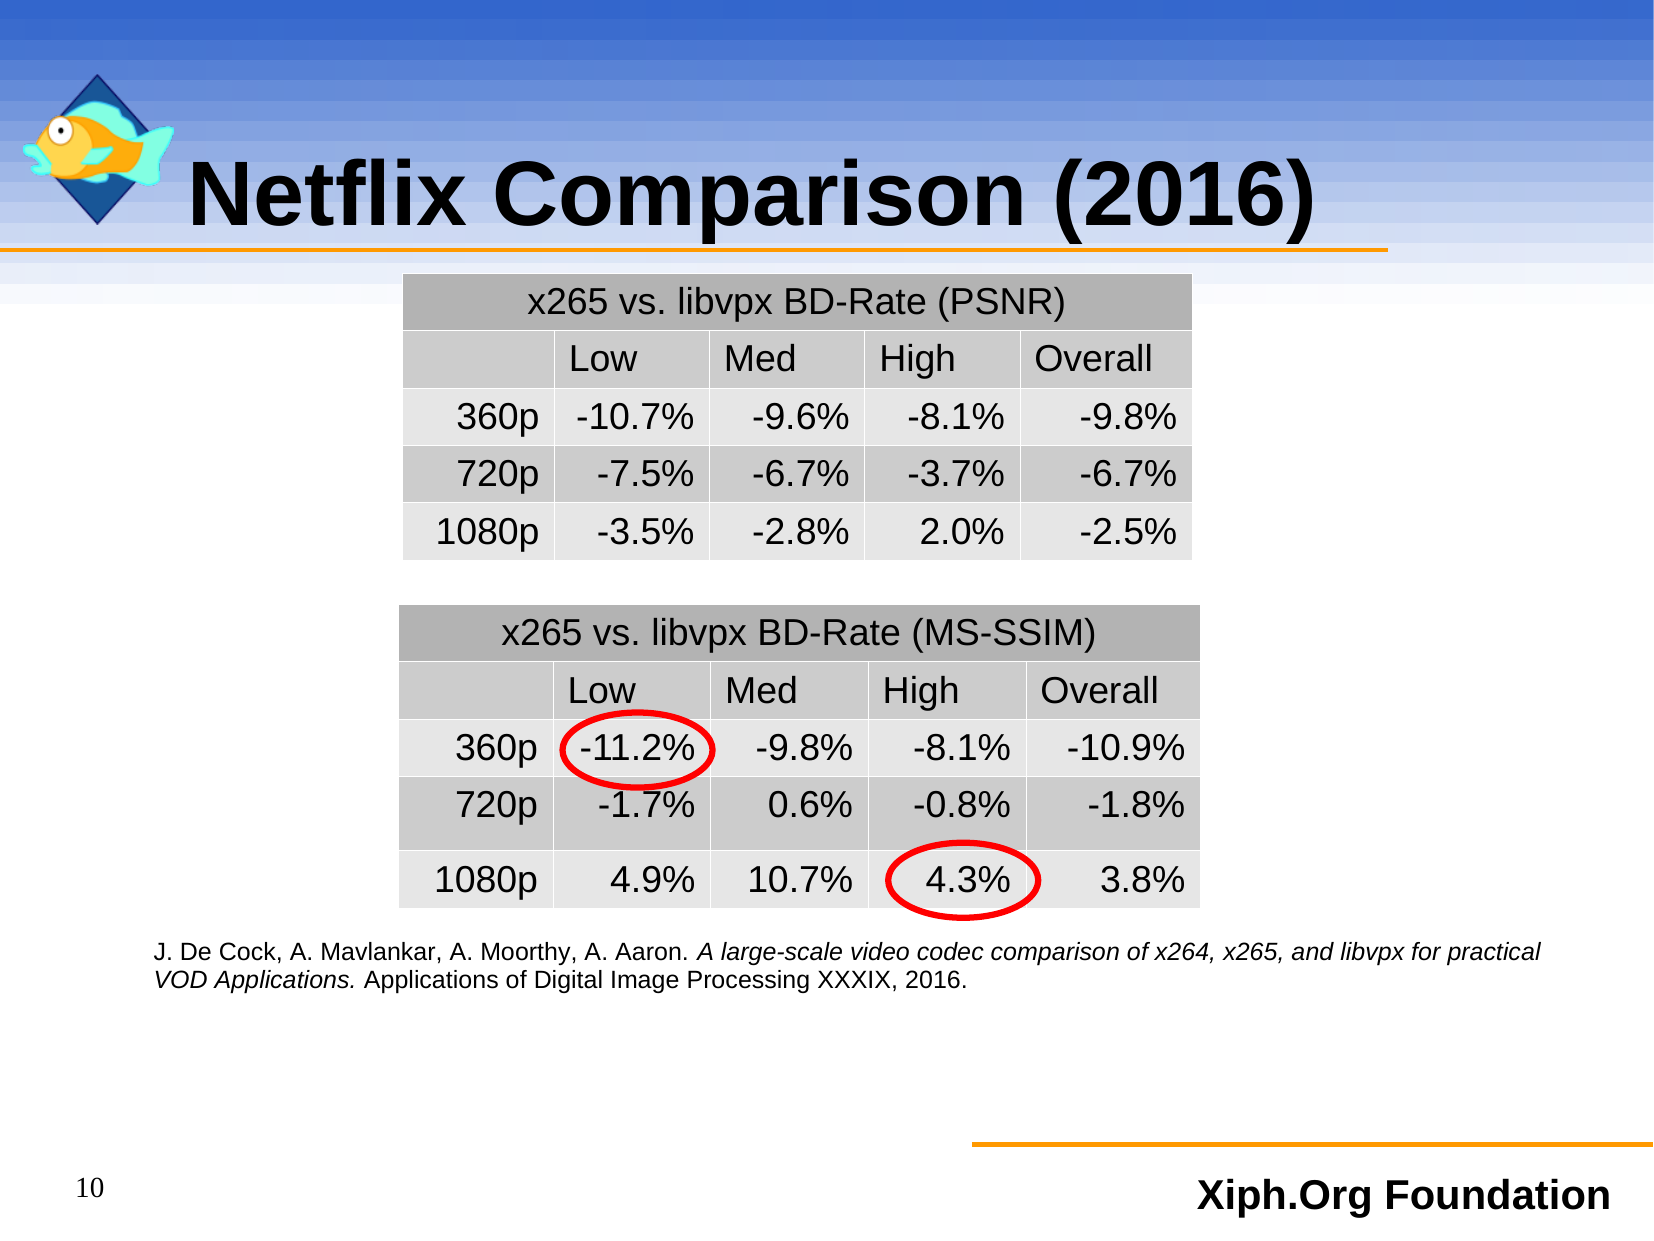

# Netflix Comparison (2016)
| x265 vs. libvpx BD-Rate (PSNR) | | | | |
| --- | --- | --- | --- | --- |
| | Low | Med | High | Overall |
| 360p | -10.7% | -9.6% | -8.1% | -9.8% |
| 720p | -7.5% | -6.7% | -3.7% | -6.7% |
| 1080p | -3.5% | -2.8% | 2.0% | -2.5% |
| x265 vs. libvpx BD-Rate (MS-SSIM) | | | | |
| --- | --- | --- | --- | --- |
| | Low | Med | High | Overall |
| 360p | -11.2% | -9.8% | -8.1% | -10.9% |
| 720p | -1.7% | 0.6% | -0.8% | -1.8% |
| 1080p | 4.9% | 10.7% | 4.3% | 3.8% |
J. De Cock, A. Mavlankar, A. Moorthy, A. Aaron. A large-scale video codec comparison of x264, x265, and libvpx for practical VOD Applications. Applications of Digital Image Processing XXXIX, 2016.
10